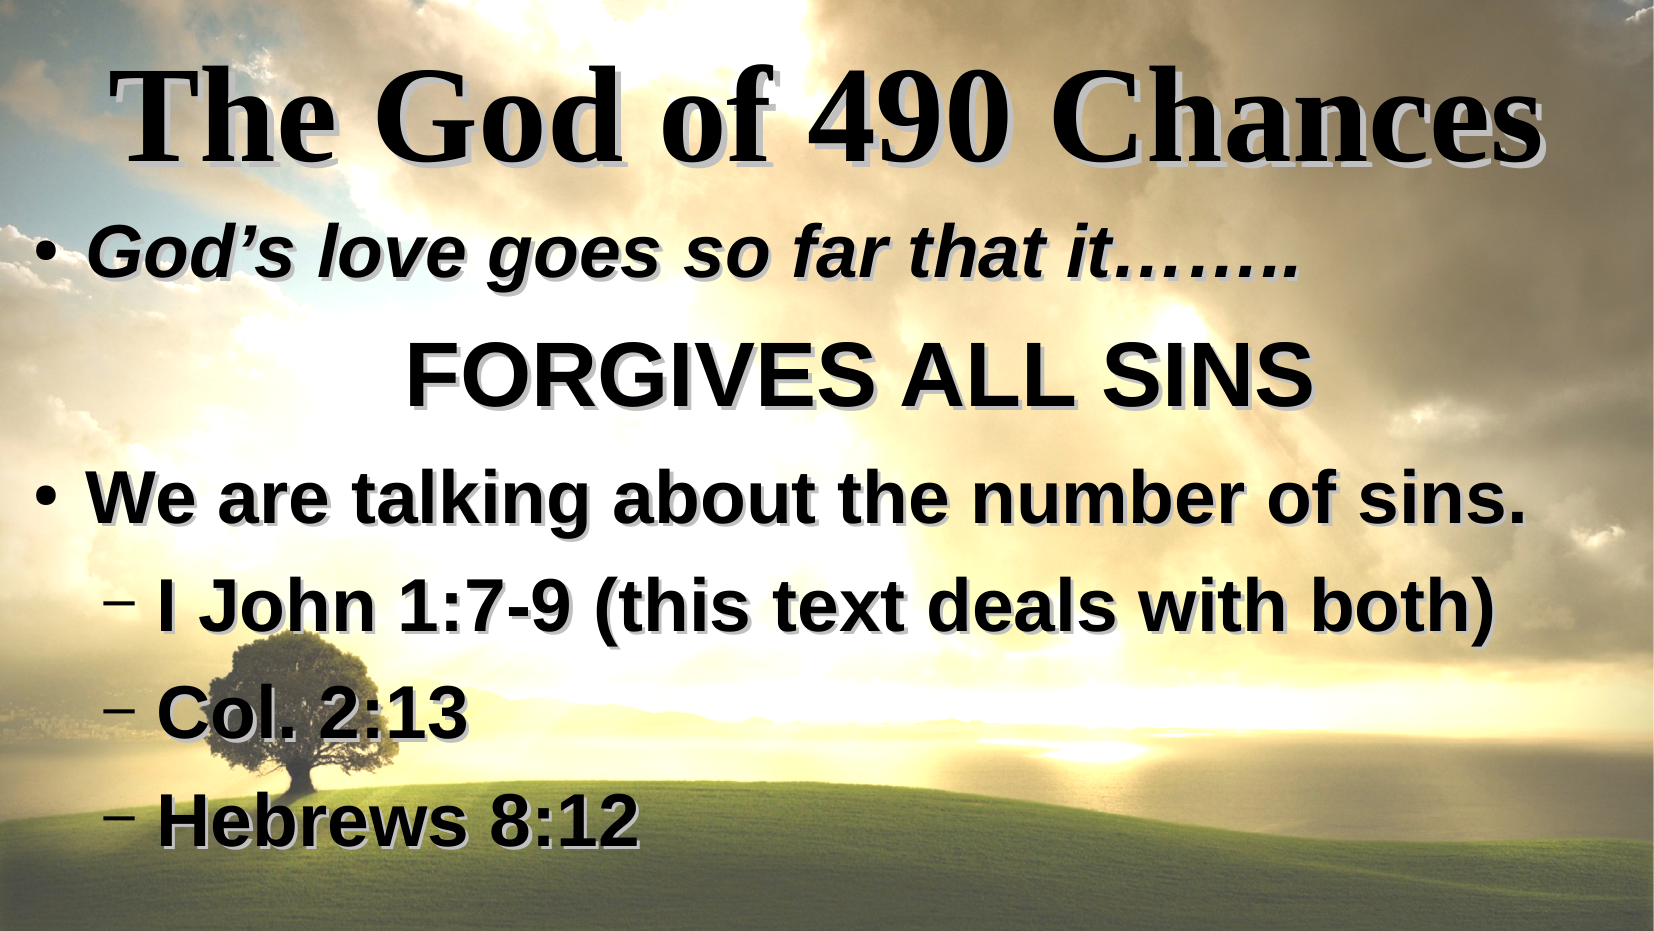

# The God of 490 Chances
God’s love goes so far that it……..
FORGIVES ALL SINS
We are talking about the number of sins.
I John 1:7-9 (this text deals with both)
Col. 2:13
Hebrews 8:12